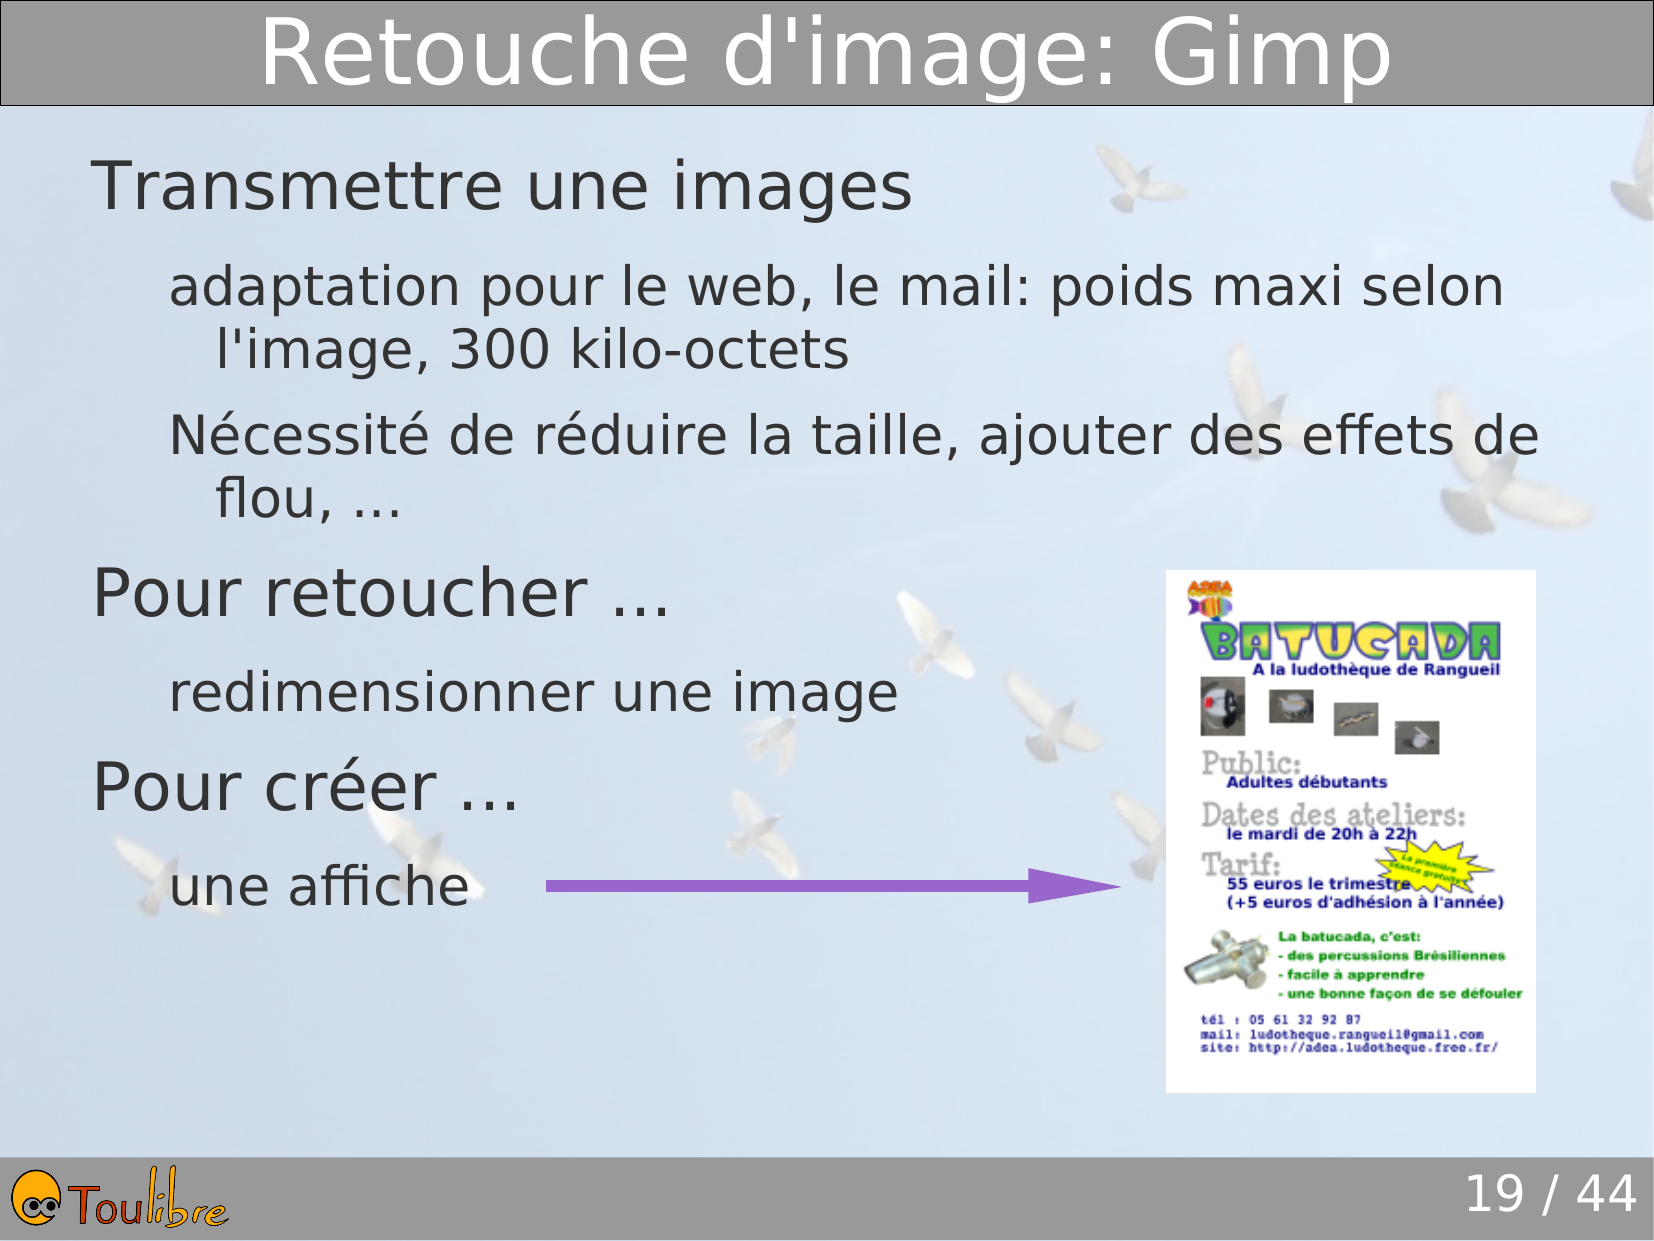

# Retouche d'image: Gimp
Transmettre une images
adaptation pour le web, le mail: poids maxi selon l'image, 300 kilo-octets
Nécessité de réduire la taille, ajouter des effets de flou, ...
Pour retoucher ...
redimensionner une image
Pour créer ...
une affiche